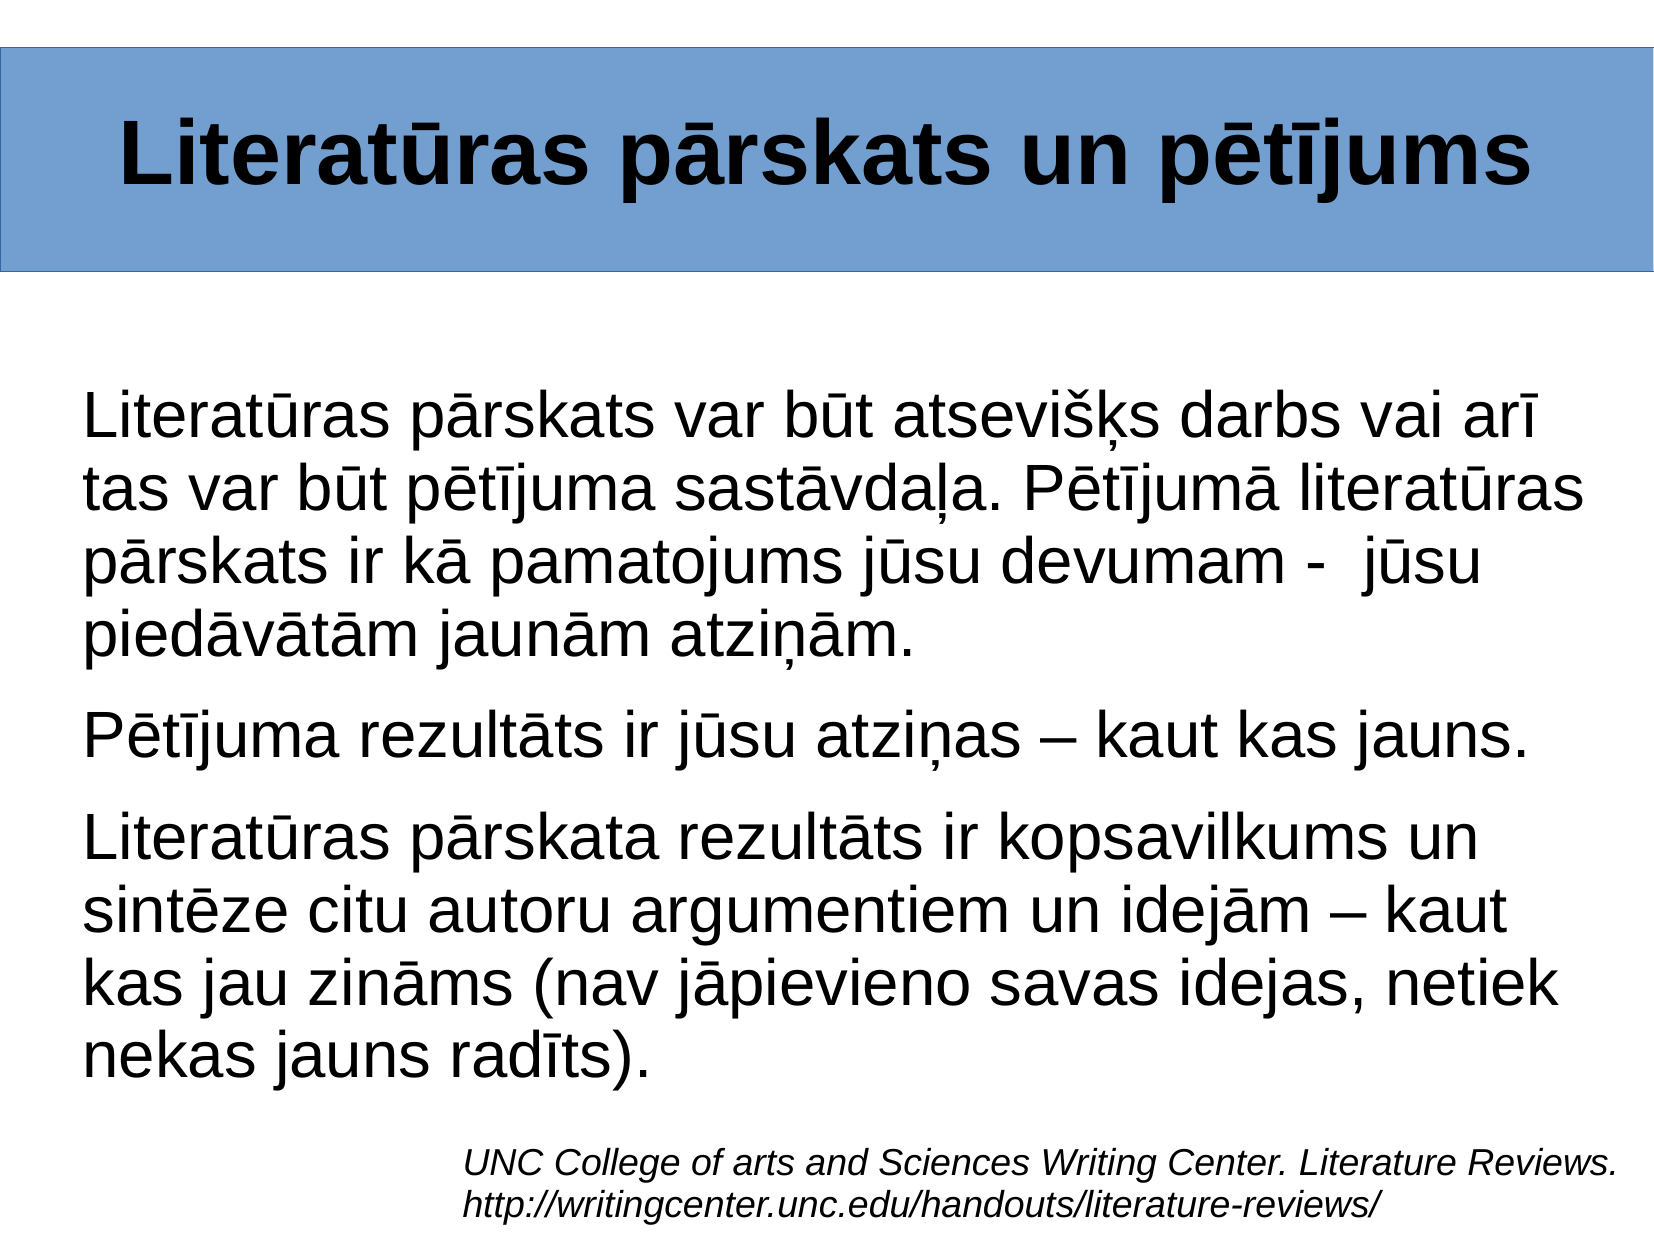

# Literatūras pārskats un pētījums
Literatūras pārskats var būt atsevišķs darbs vai arī tas var būt pētījuma sastāvdaļa. Pētījumā literatūras pārskats ir kā pamatojums jūsu devumam - jūsu piedāvātām jaunām atziņām.
Pētījuma rezultāts ir jūsu atziņas – kaut kas jauns.
Literatūras pārskata rezultāts ir kopsavilkums un sintēze citu autoru argumentiem un idejām – kaut kas jau zināms (nav jāpievieno savas idejas, netiek nekas jauns radīts).
UNC College of arts and Sciences Writing Center. Literature Reviews.
http://writingcenter.unc.edu/handouts/literature-reviews/